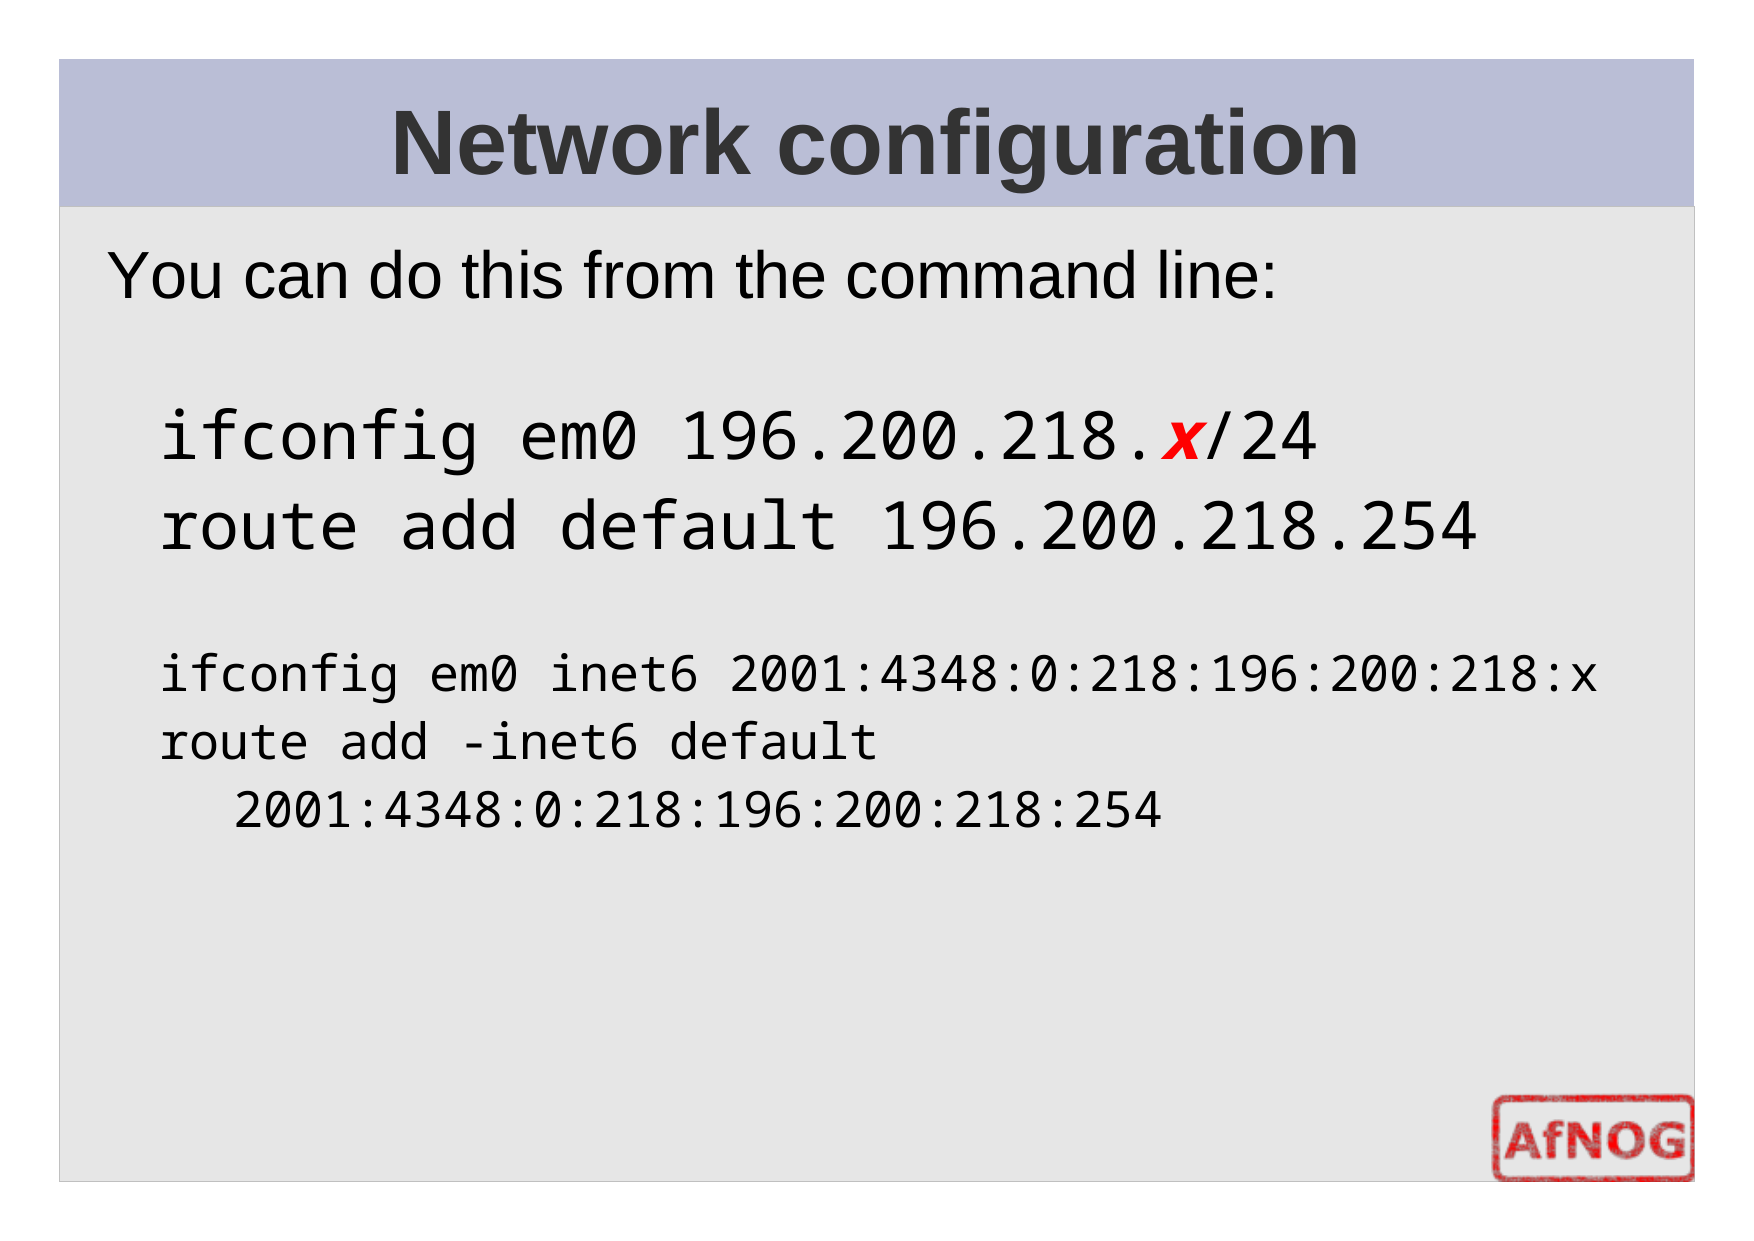

# Network configuration
You can do this from the command line:
ifconfig em0 196.200.218.x/24
route add default 196.200.218.254
ifconfig em0 inet6 2001:4348:0:218:196:200:218:x
route add -inet6 default
	2001:4348:0:218:196:200:218:254